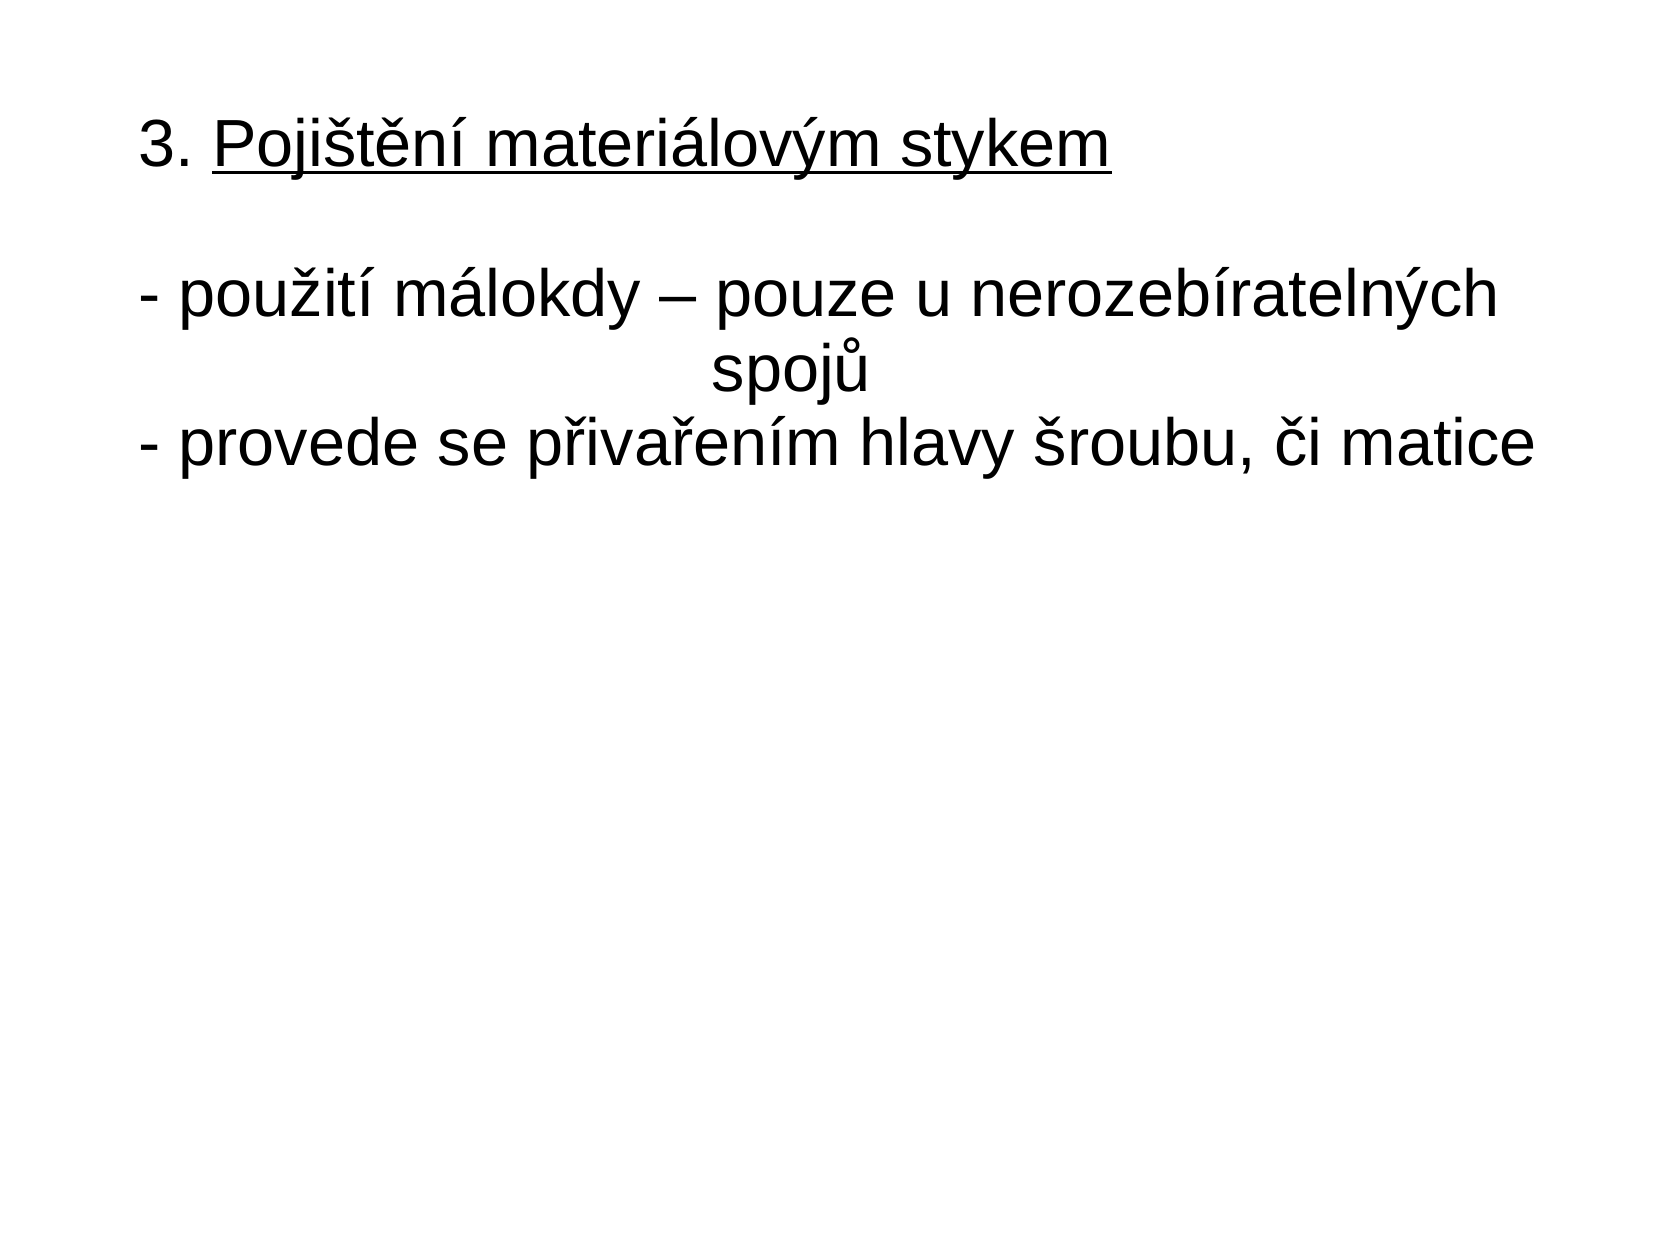

# 3. Pojištění materiálovým stykem
- použití málokdy – pouze u nerozebíratelných
 spojů
- provede se přivařením hlavy šroubu, či matice